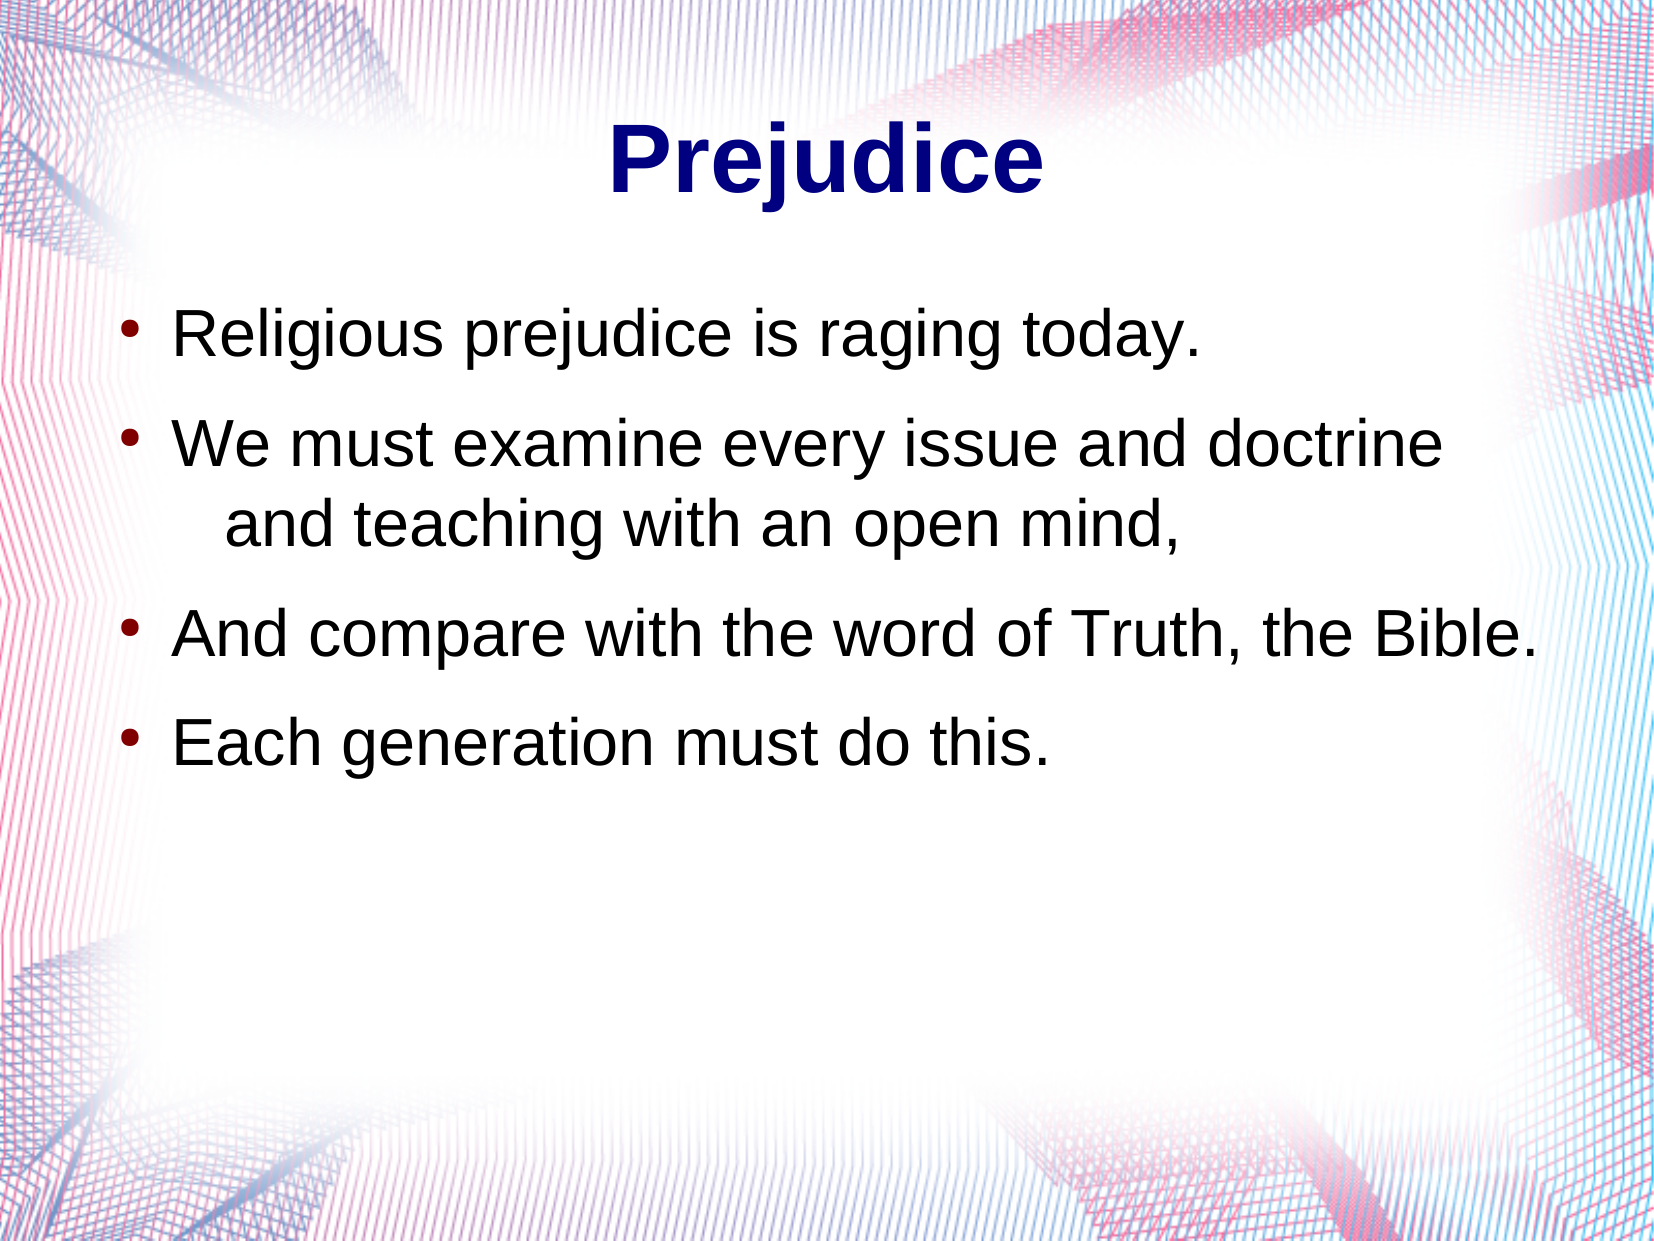

# Prejudice
Religious prejudice is raging today.
We must examine every issue and doctrine and teaching with an open mind,
And compare with the word of Truth, the Bible.
Each generation must do this.